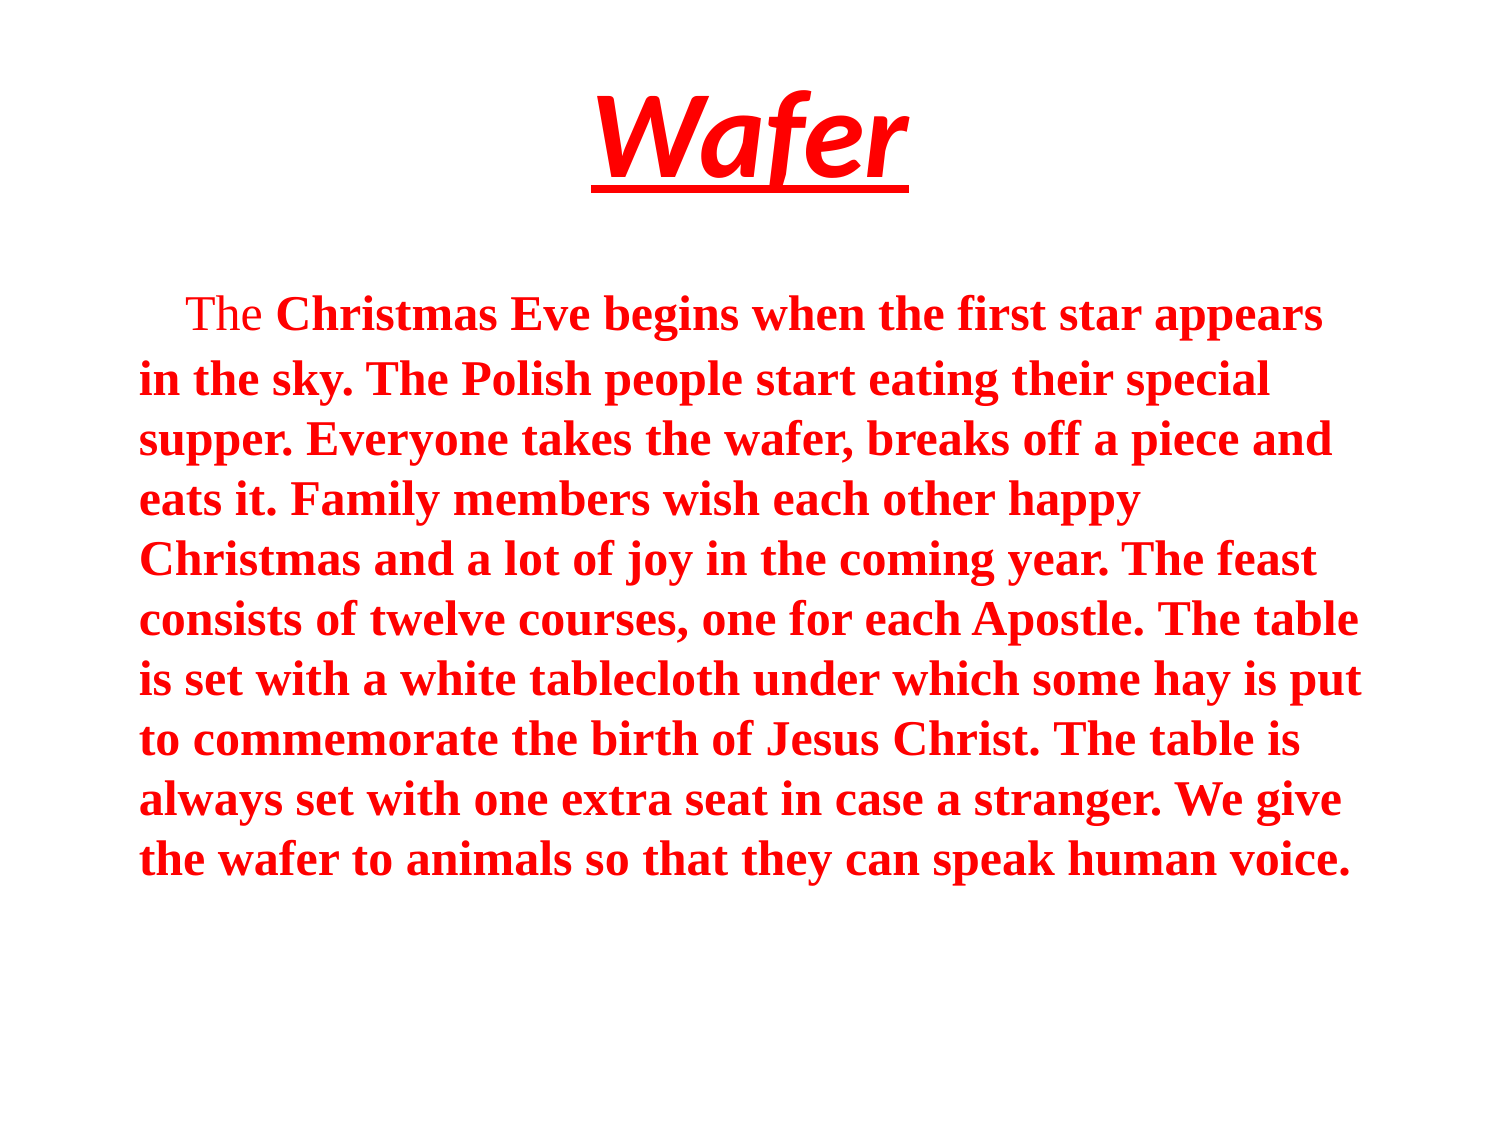

# Wafer
 The Christmas Eve begins when the first star appears in the sky. The Polish people start eating their special supper. Everyone takes the wafer, breaks off a piece and eats it. Family members wish each other happy Christmas and a lot of joy in the coming year. The feast consists of twelve courses, one for each Apostle. The table is set with a white tablecloth under which some hay is put to commemorate the birth of Jesus Christ. The table is always set with one extra seat in case a stranger. We give the wafer to animals so that they can speak human voice.